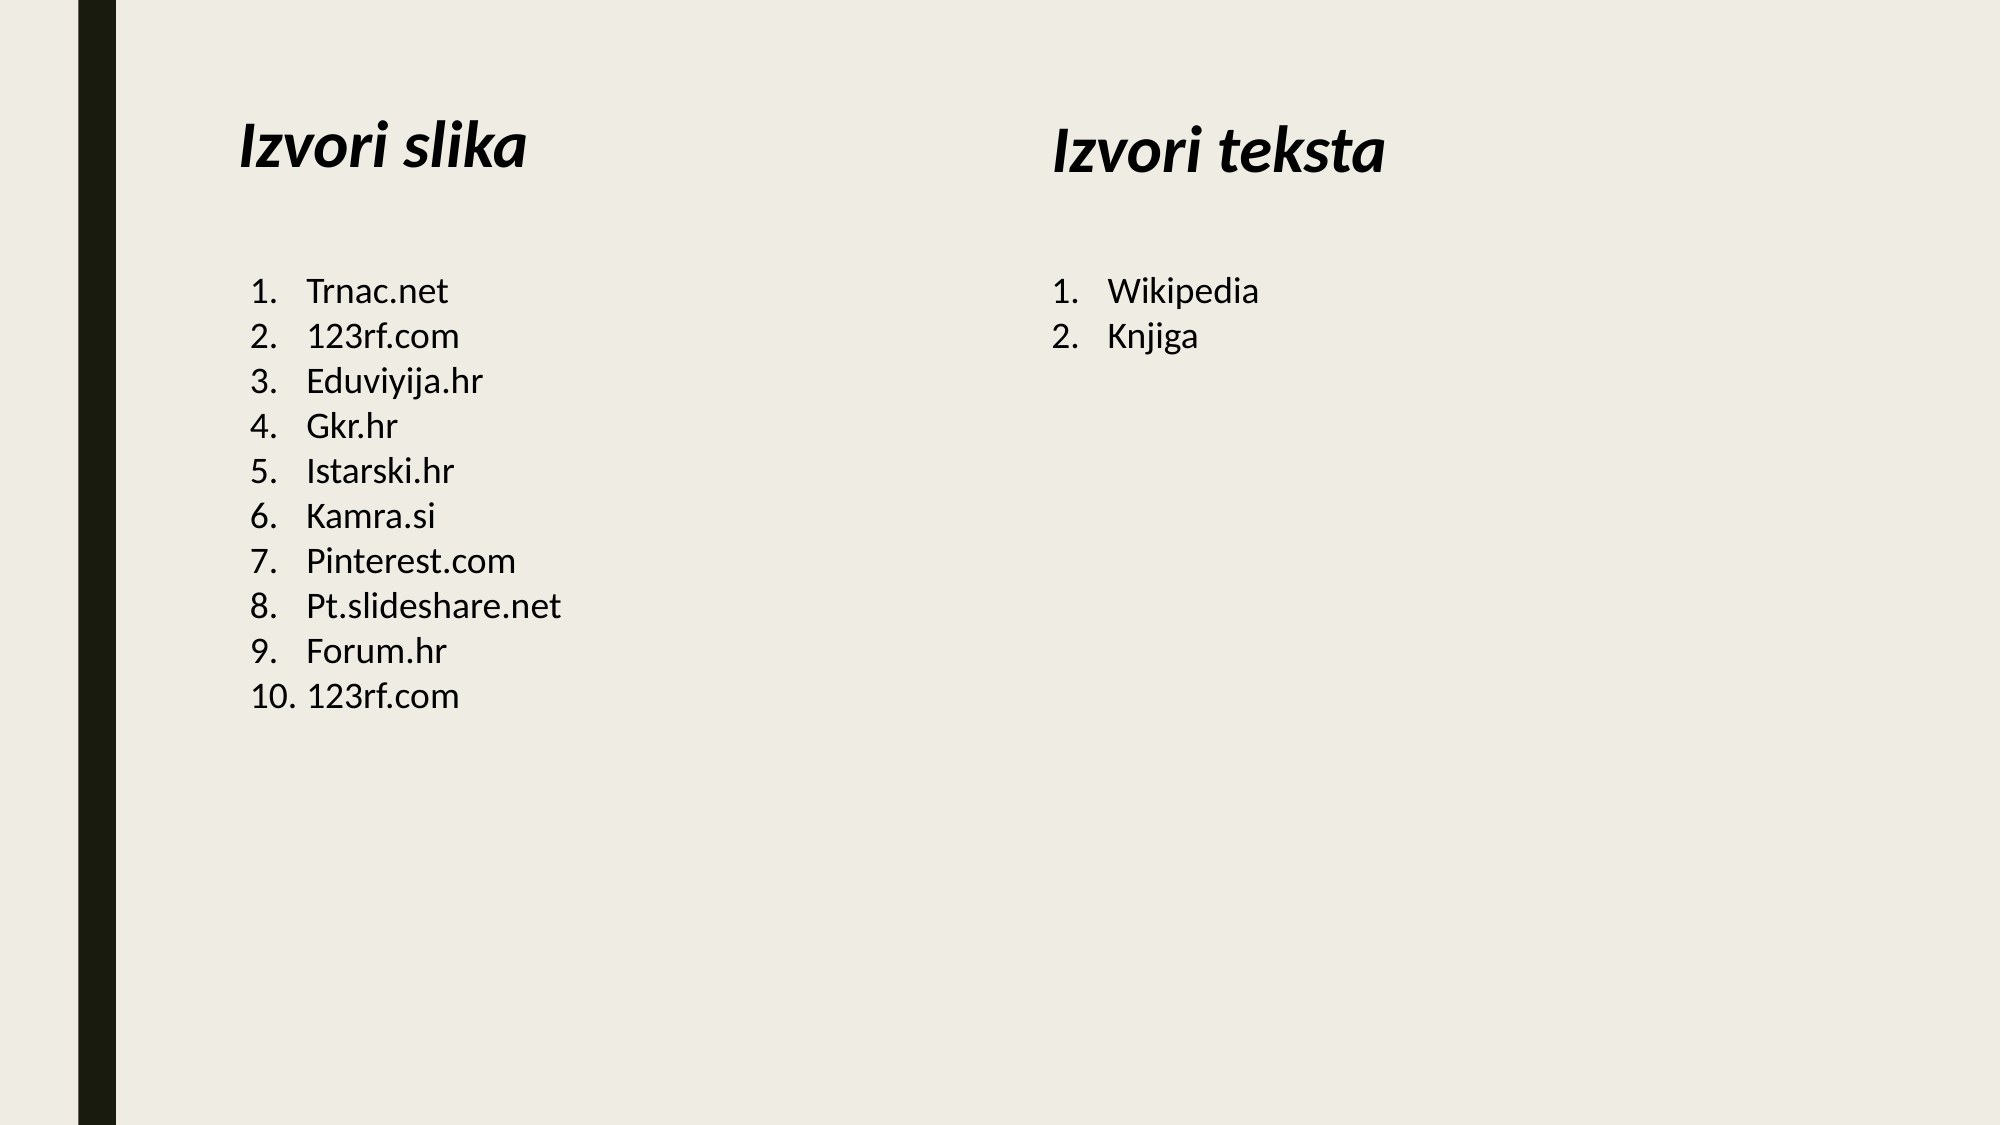

Izvori slika
Izvori teksta
Wikipedia
Knjiga
Trnac.net
123rf.com
Eduviyija.hr
Gkr.hr
Istarski.hr
Kamra.si
Pinterest.com
Pt.slideshare.net
Forum.hr
123rf.com